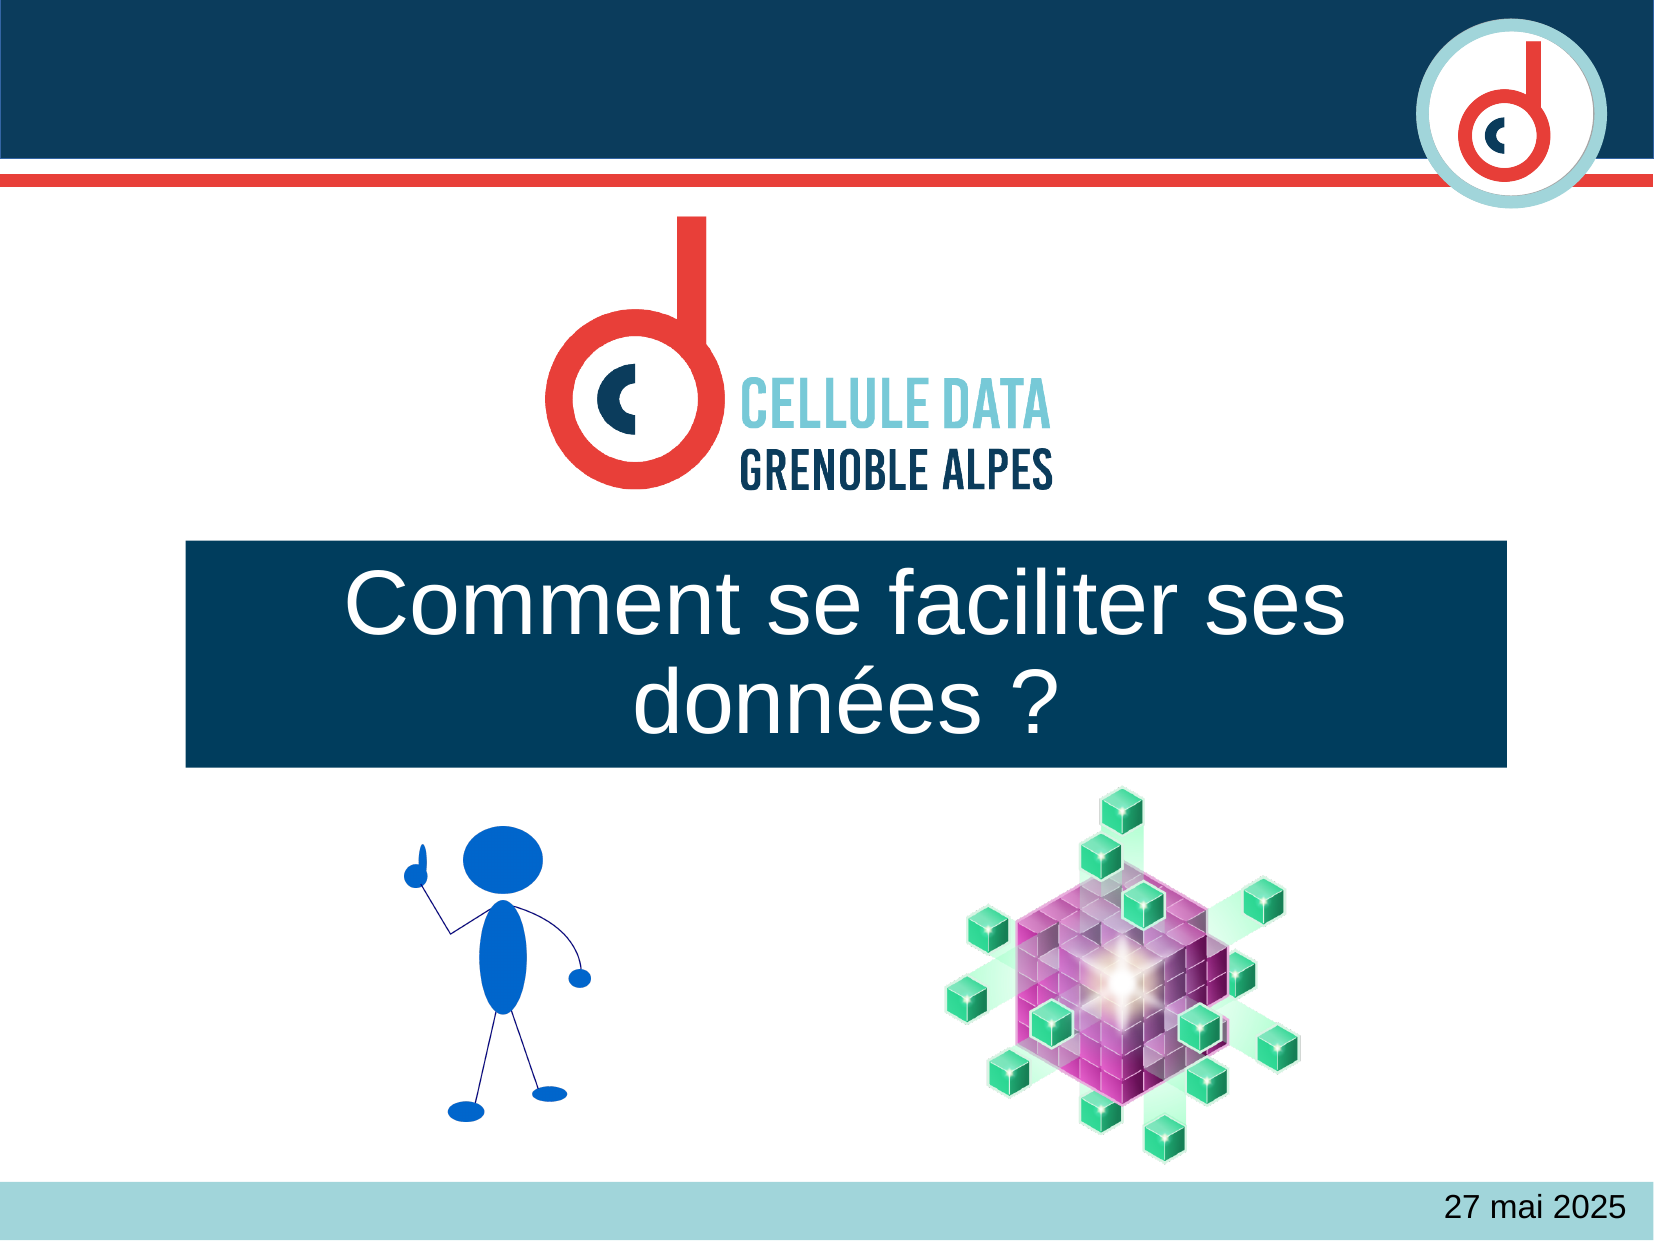

# Comment se faciliter ses données ?
27 mai 2025